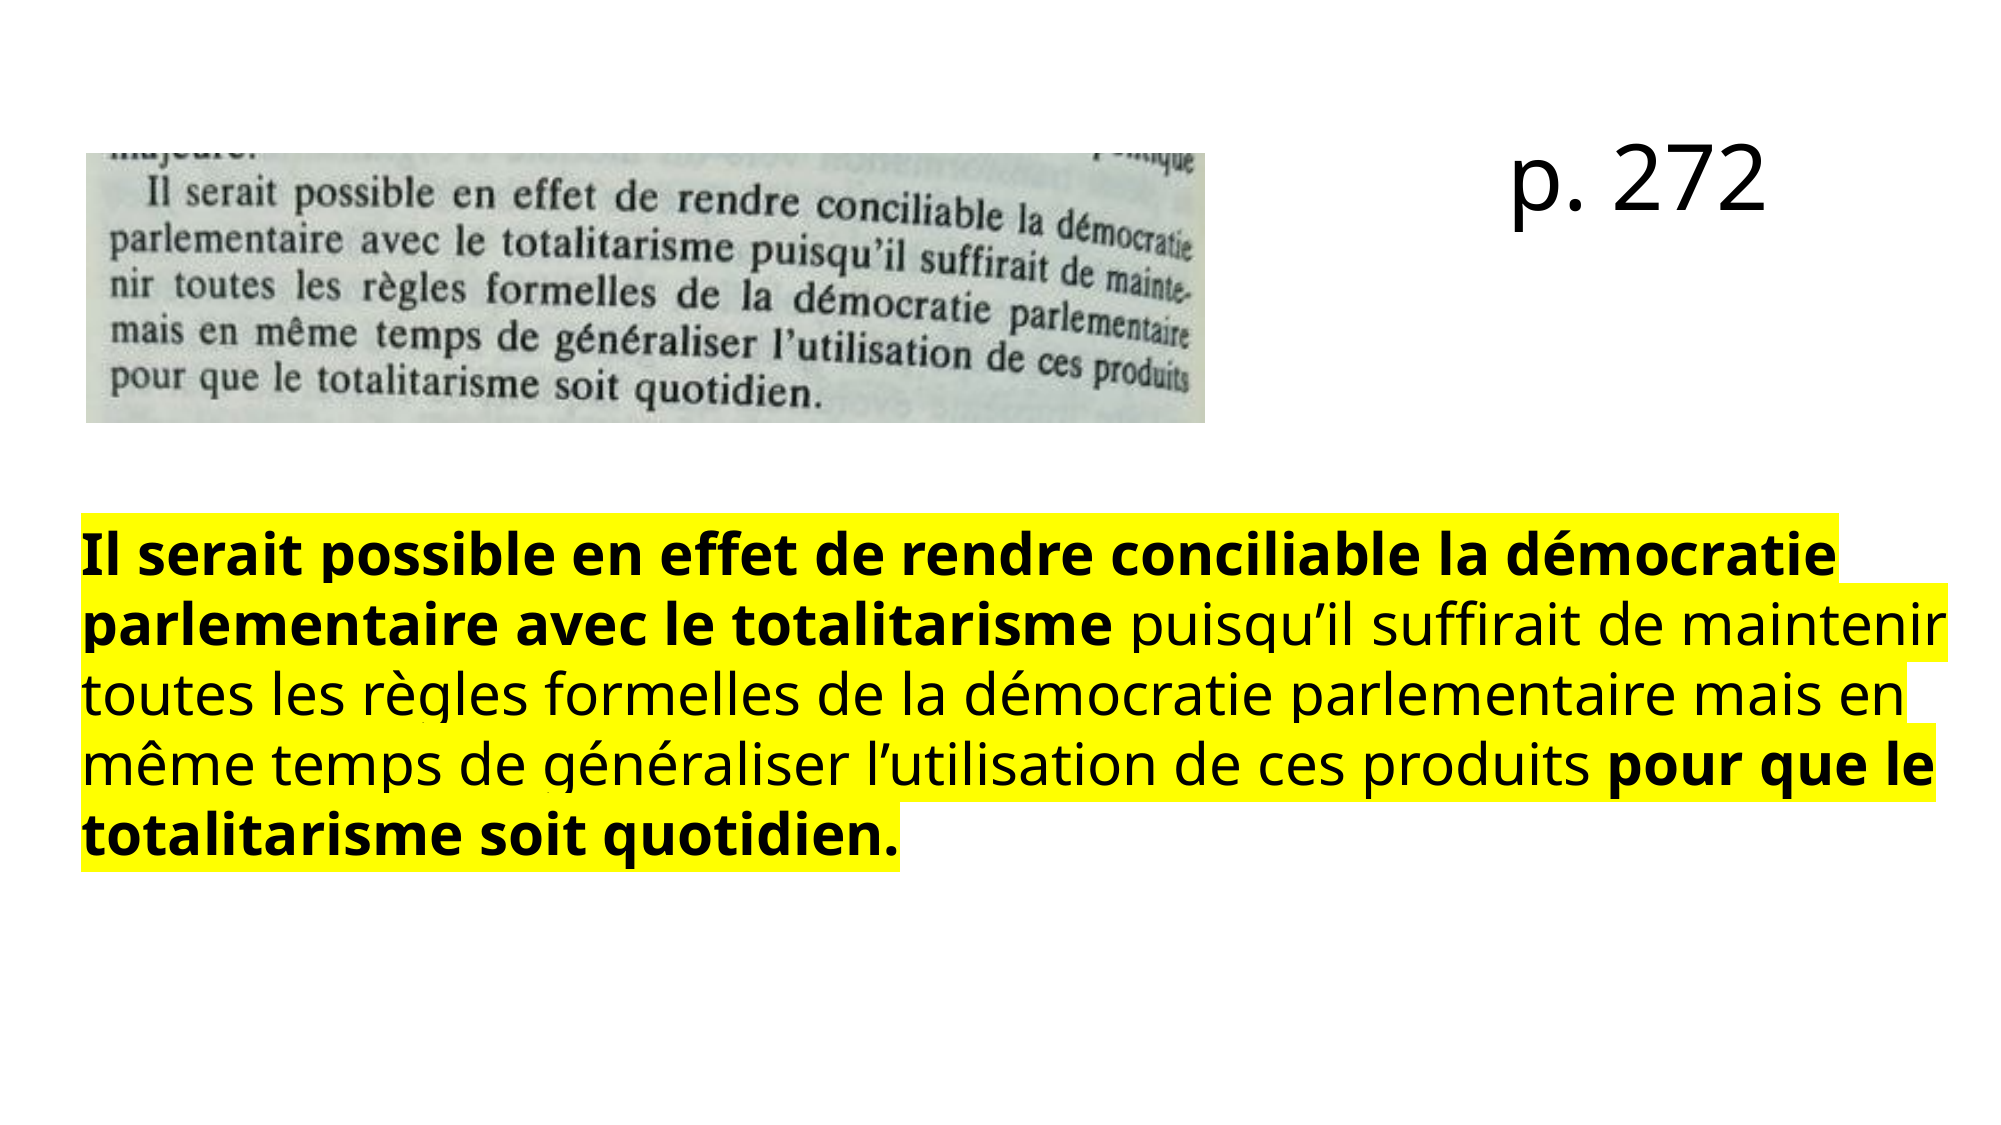

# p. 272
Il serait possible en effet de rendre conciliable la démocratie parlementaire avec le totalitarisme puisqu’il suffirait de maintenir toutes les règles formelles de la démocratie parlementaire mais en même temps de généraliser l’utilisation de ces produits pour que le totalitarisme soit quotidien.